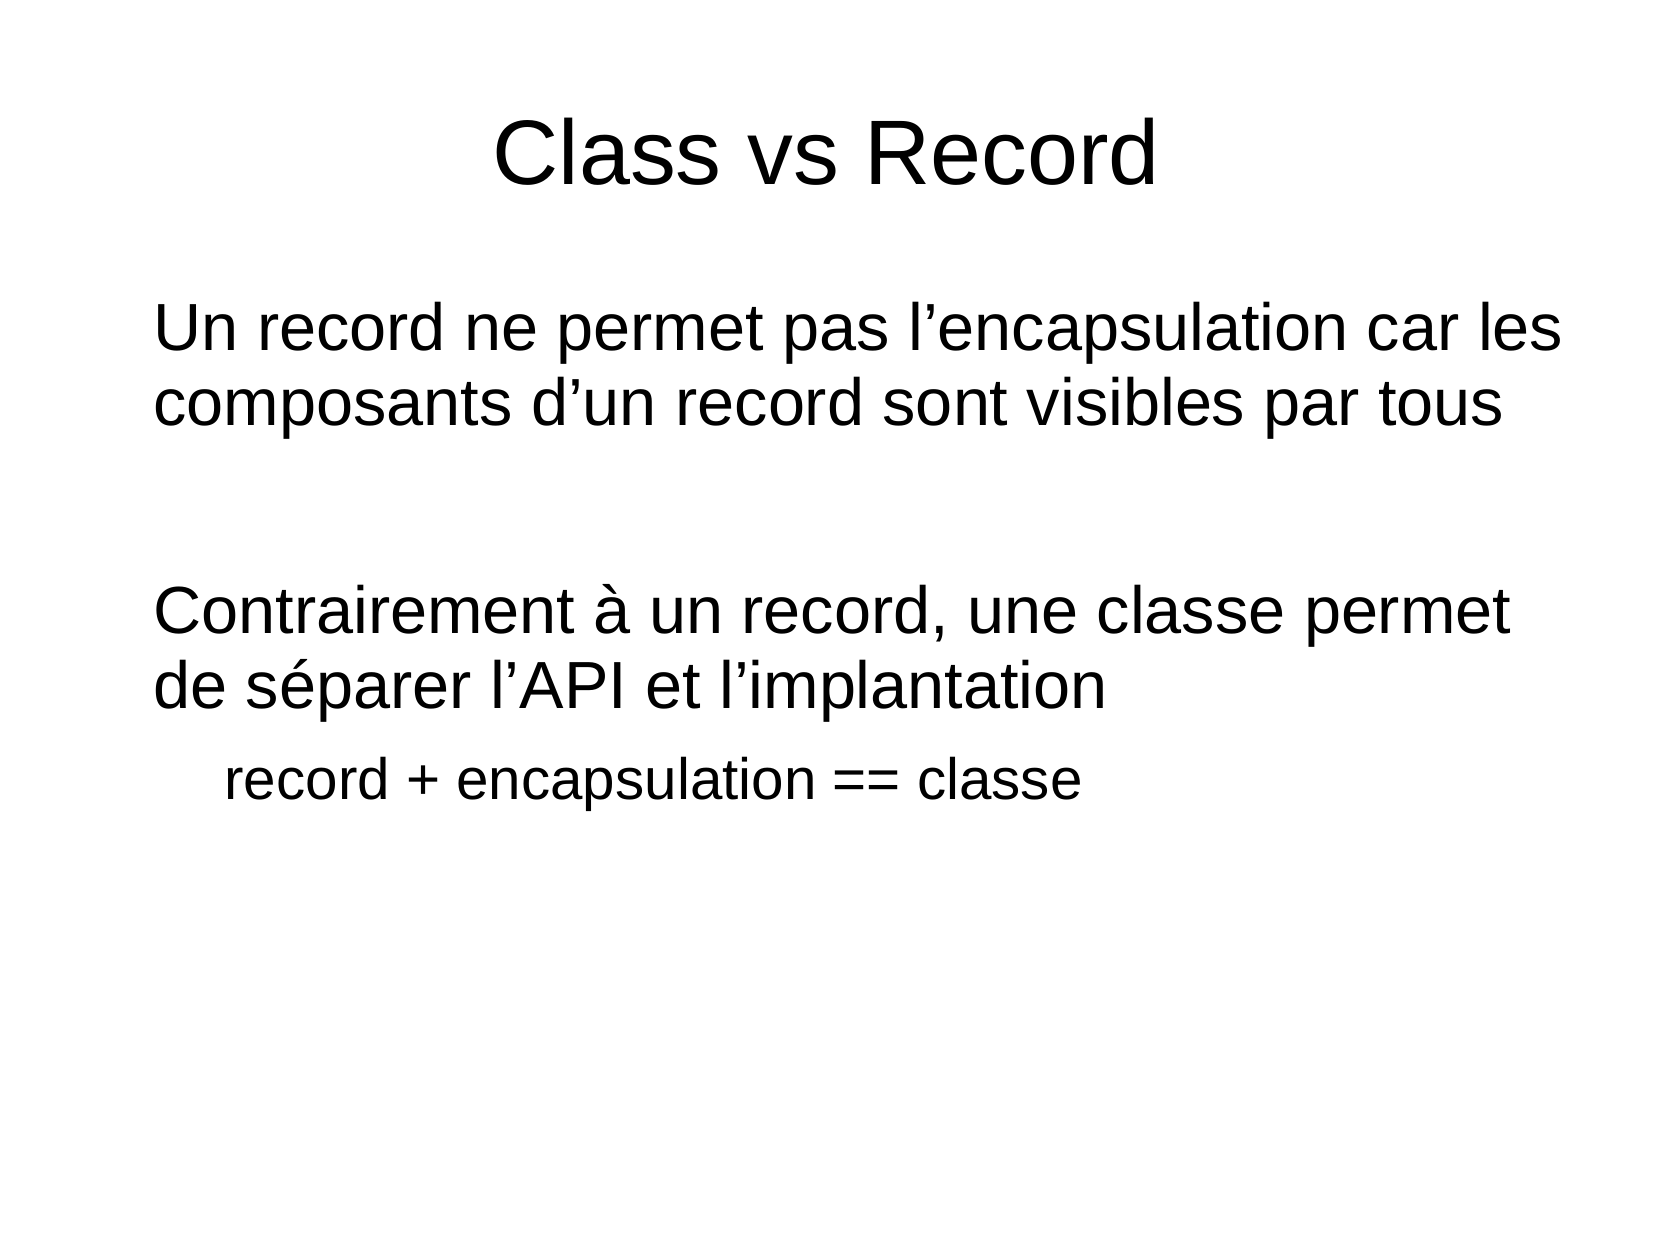

# Class vs Record
Un record ne permet pas l’encapsulation car les composants d’un record sont visibles par tous
Contrairement à un record, une classe permet de séparer l’API et l’implantation
record + encapsulation == classe